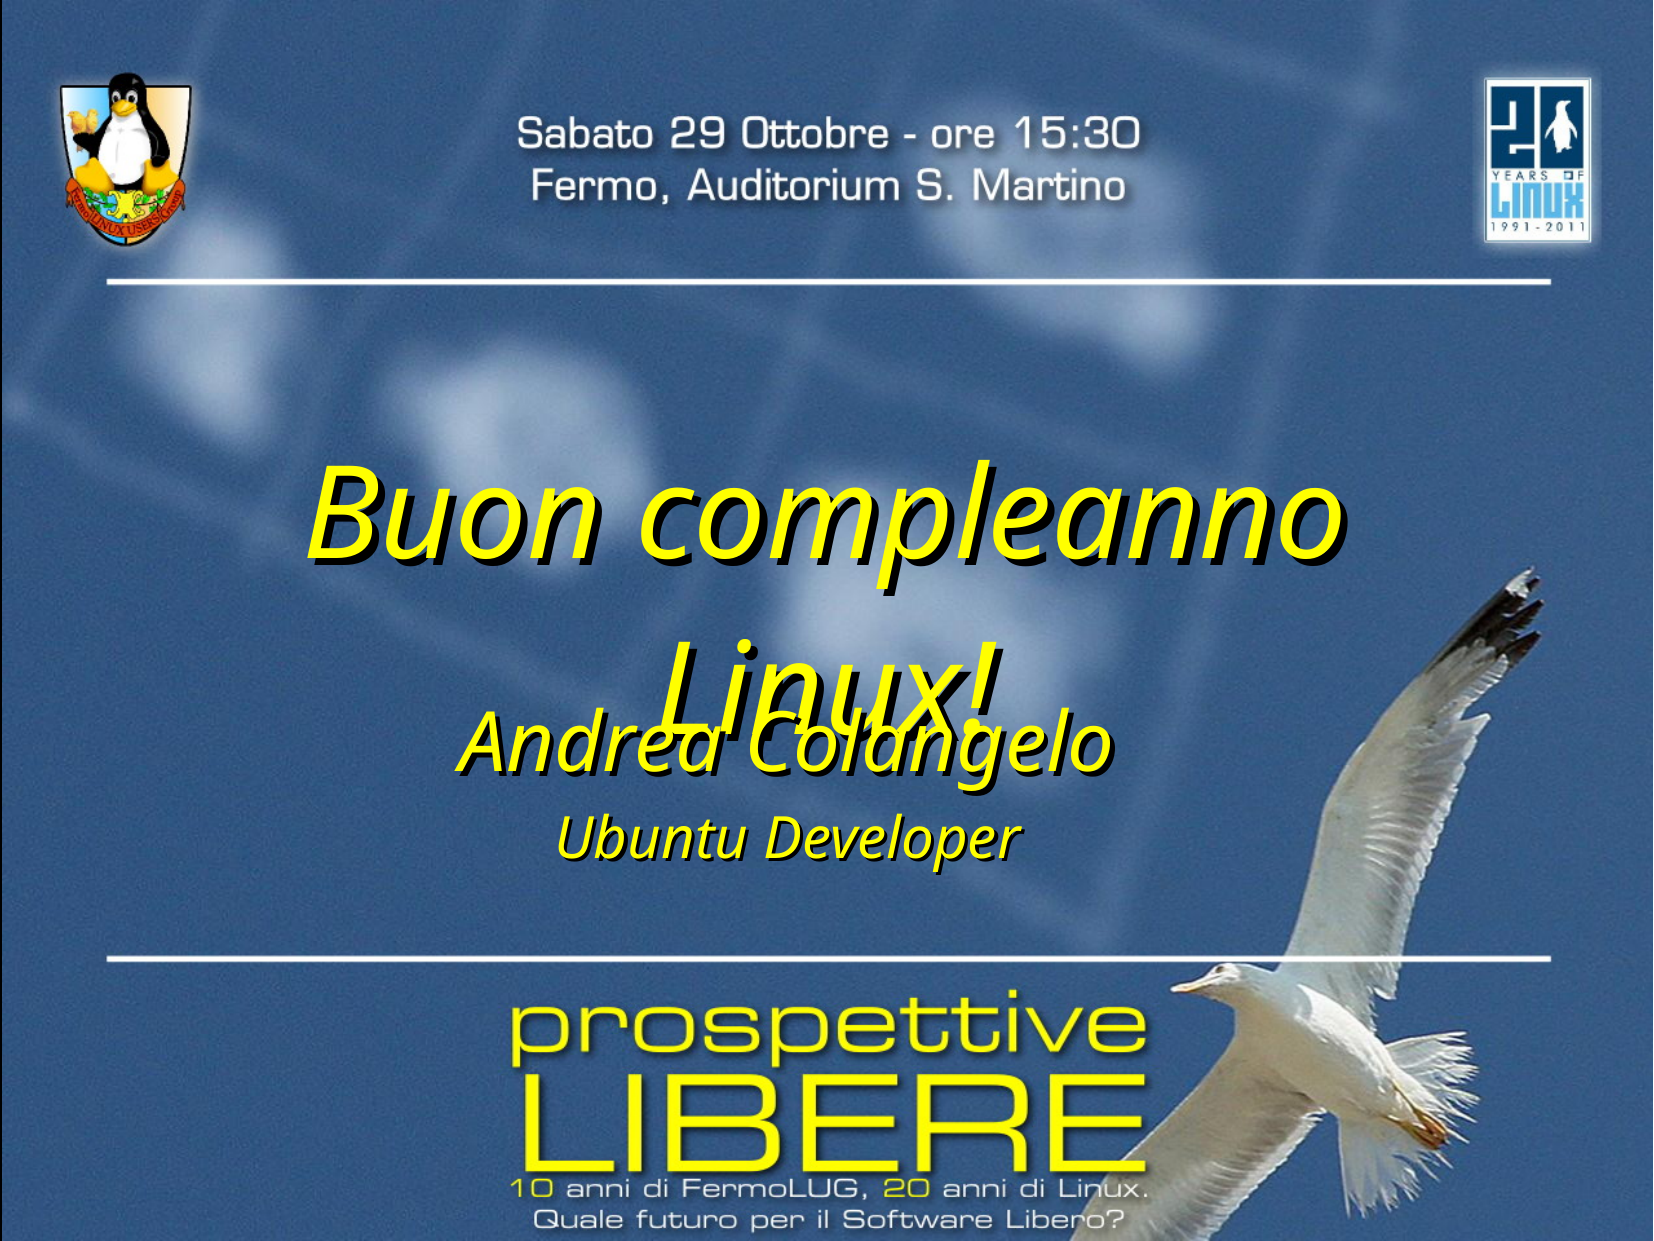

Buon compleanno Linux!
Andrea Colangelo
Ubuntu Developer